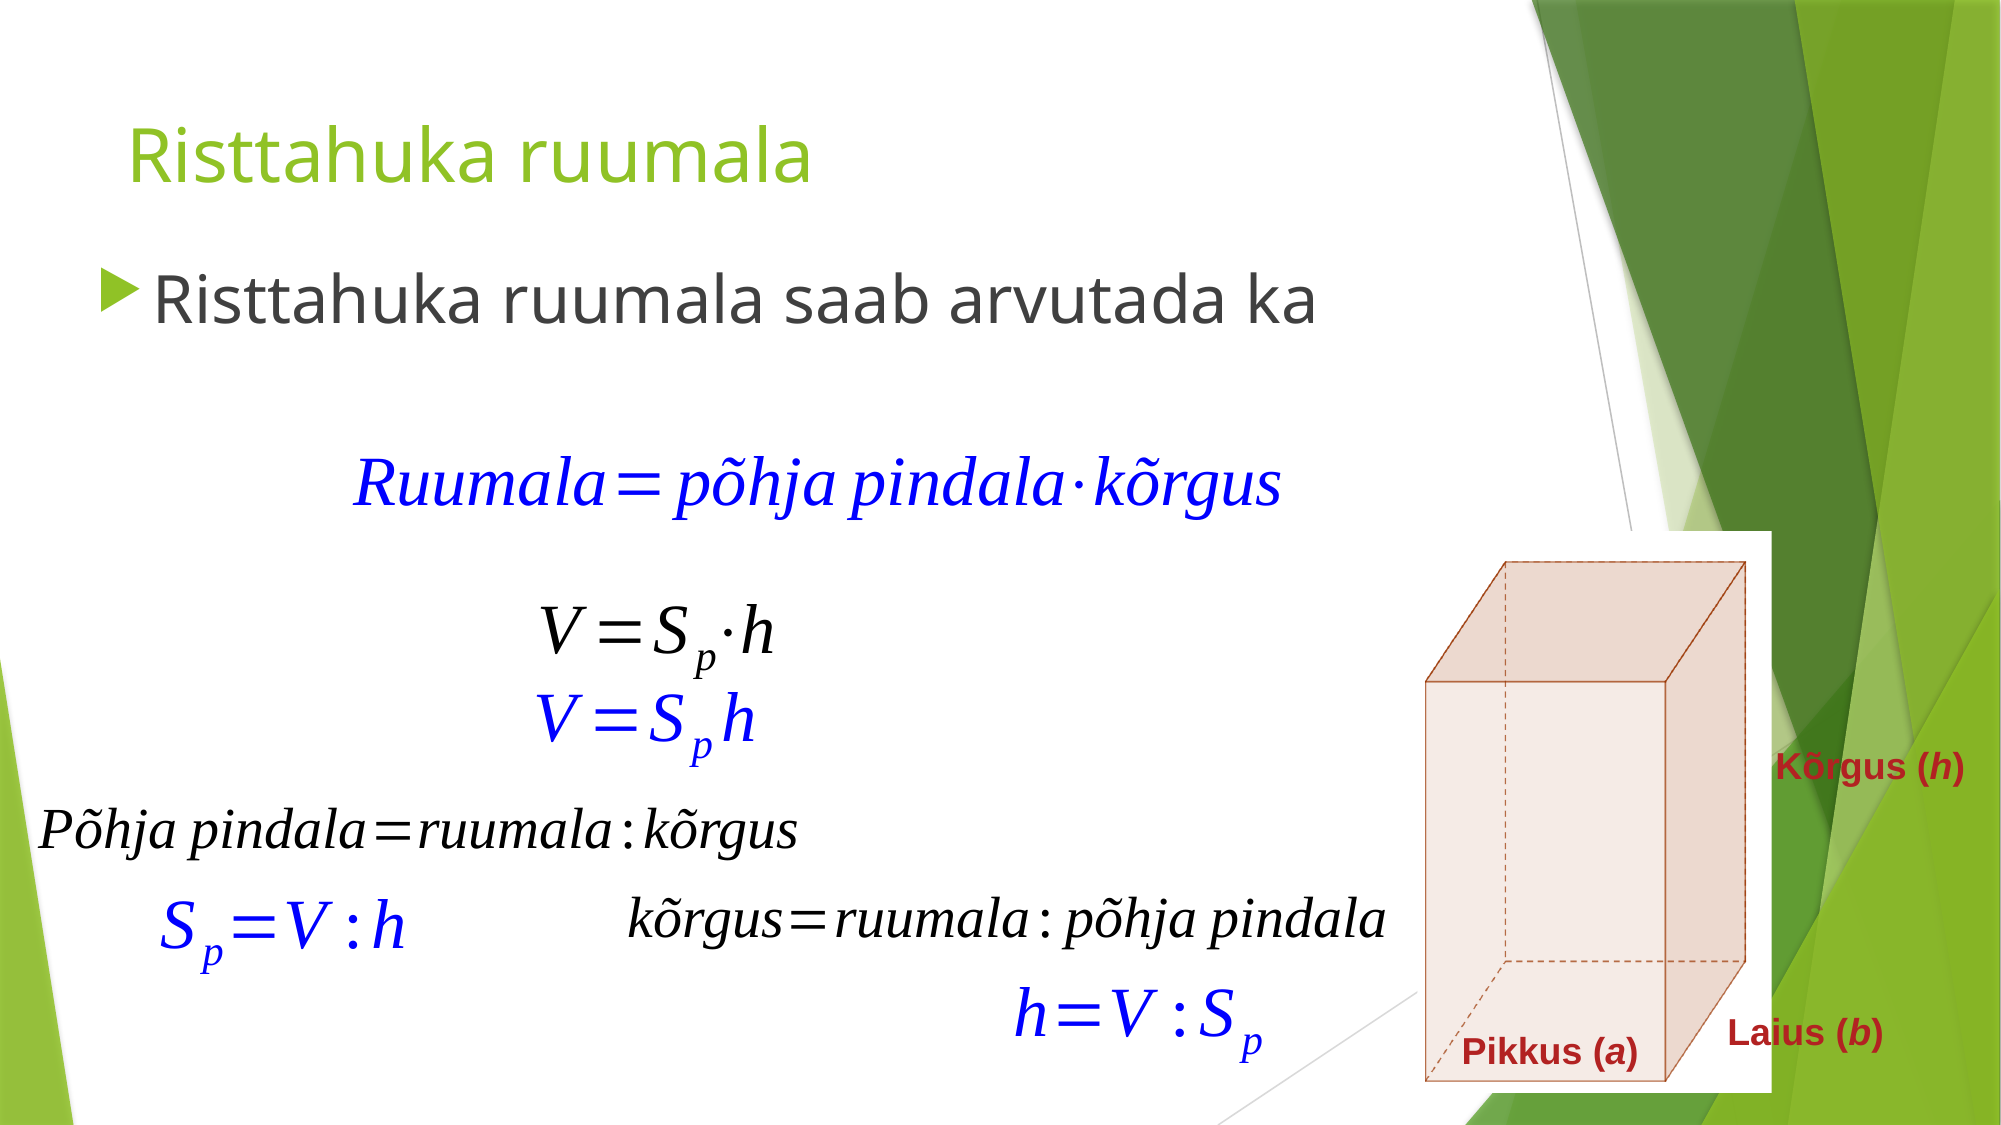

# Risttahuka ruumala
Risttahuka ruumala saab arvutada ka
Kõrgus (h)
Laius (b)
Pikkus (a)